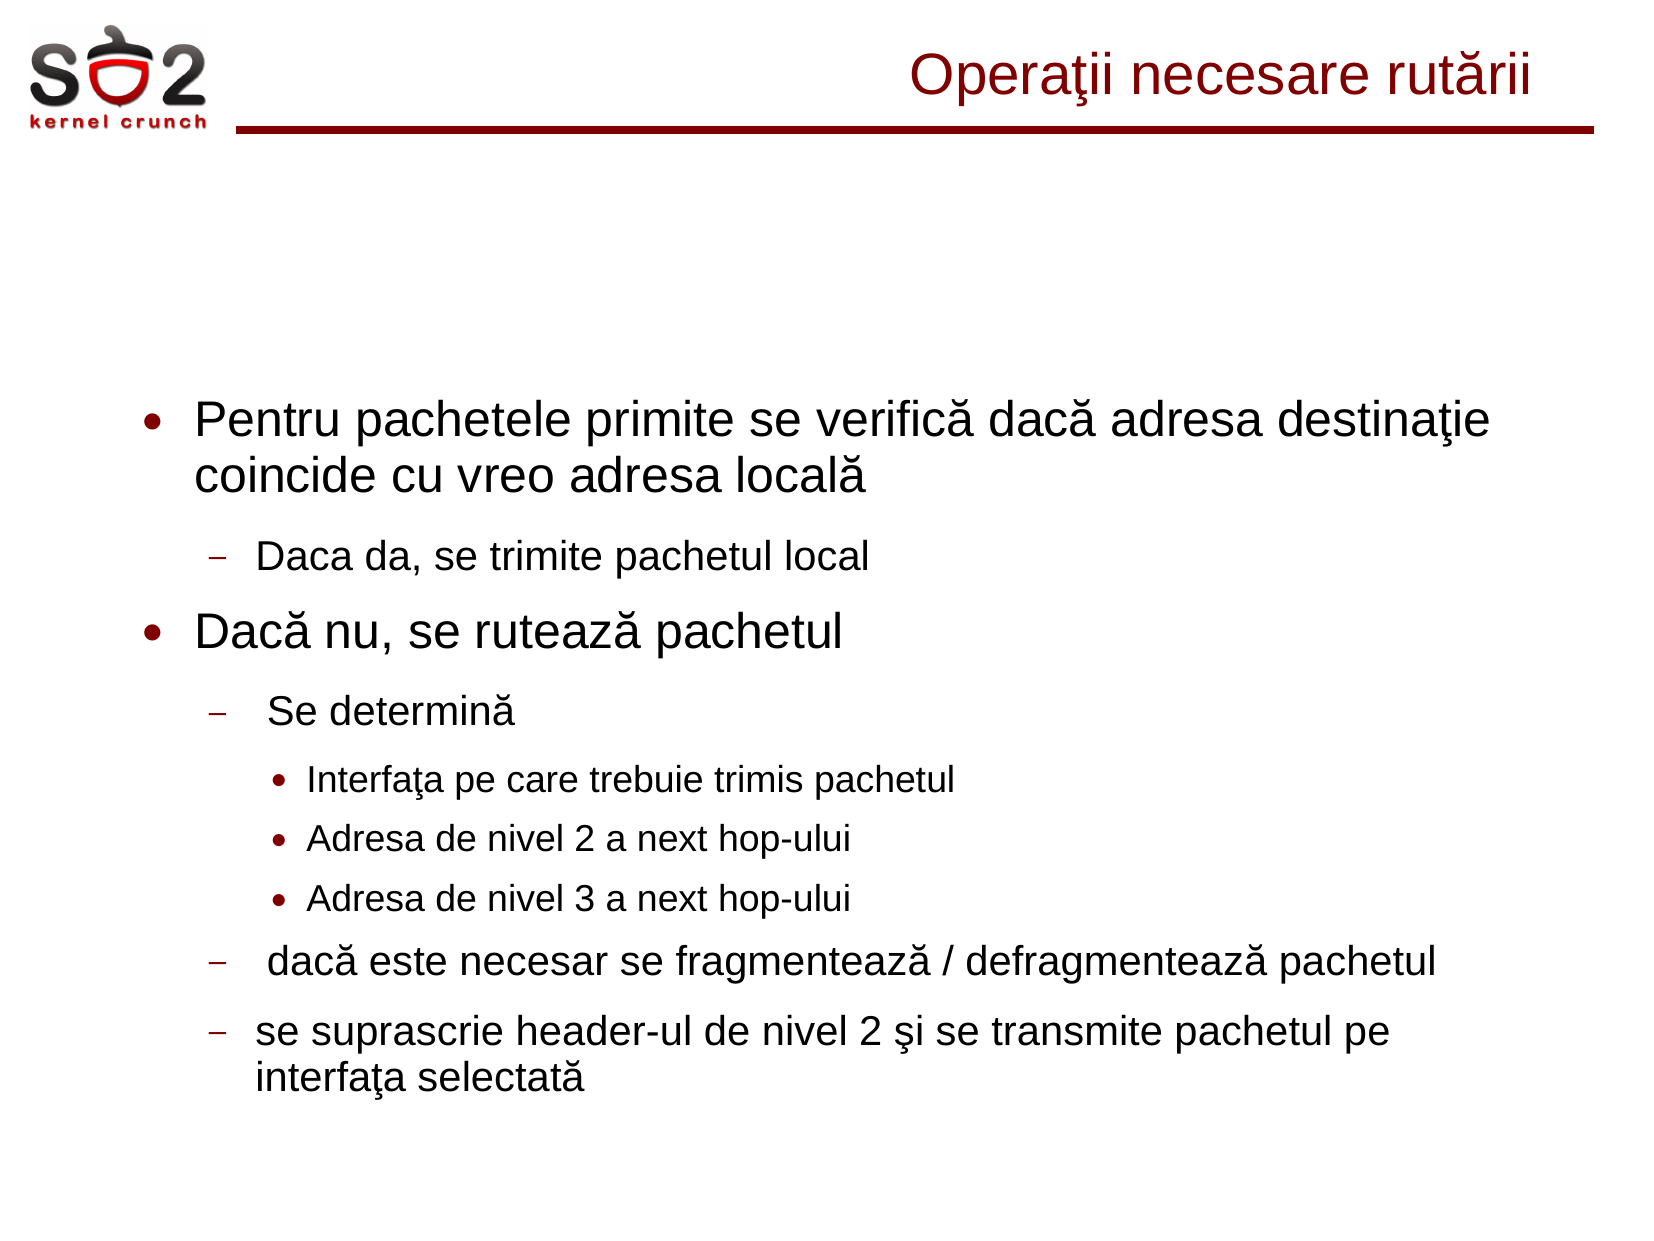

# Operaţii necesare rutării
Pentru pachetele primite se verifică dacă adresa destinaţie coincide cu vreo adresa locală
Daca da, se trimite pachetul local
Dacă nu, se rutează pachetul
 Se determină
Interfaţa pe care trebuie trimis pachetul
Adresa de nivel 2 a next hop-ului
Adresa de nivel 3 a next hop-ului
 dacă este necesar se fragmentează / defragmentează pachetul
se suprascrie header-ul de nivel 2 şi se transmite pachetul pe interfaţa selectată